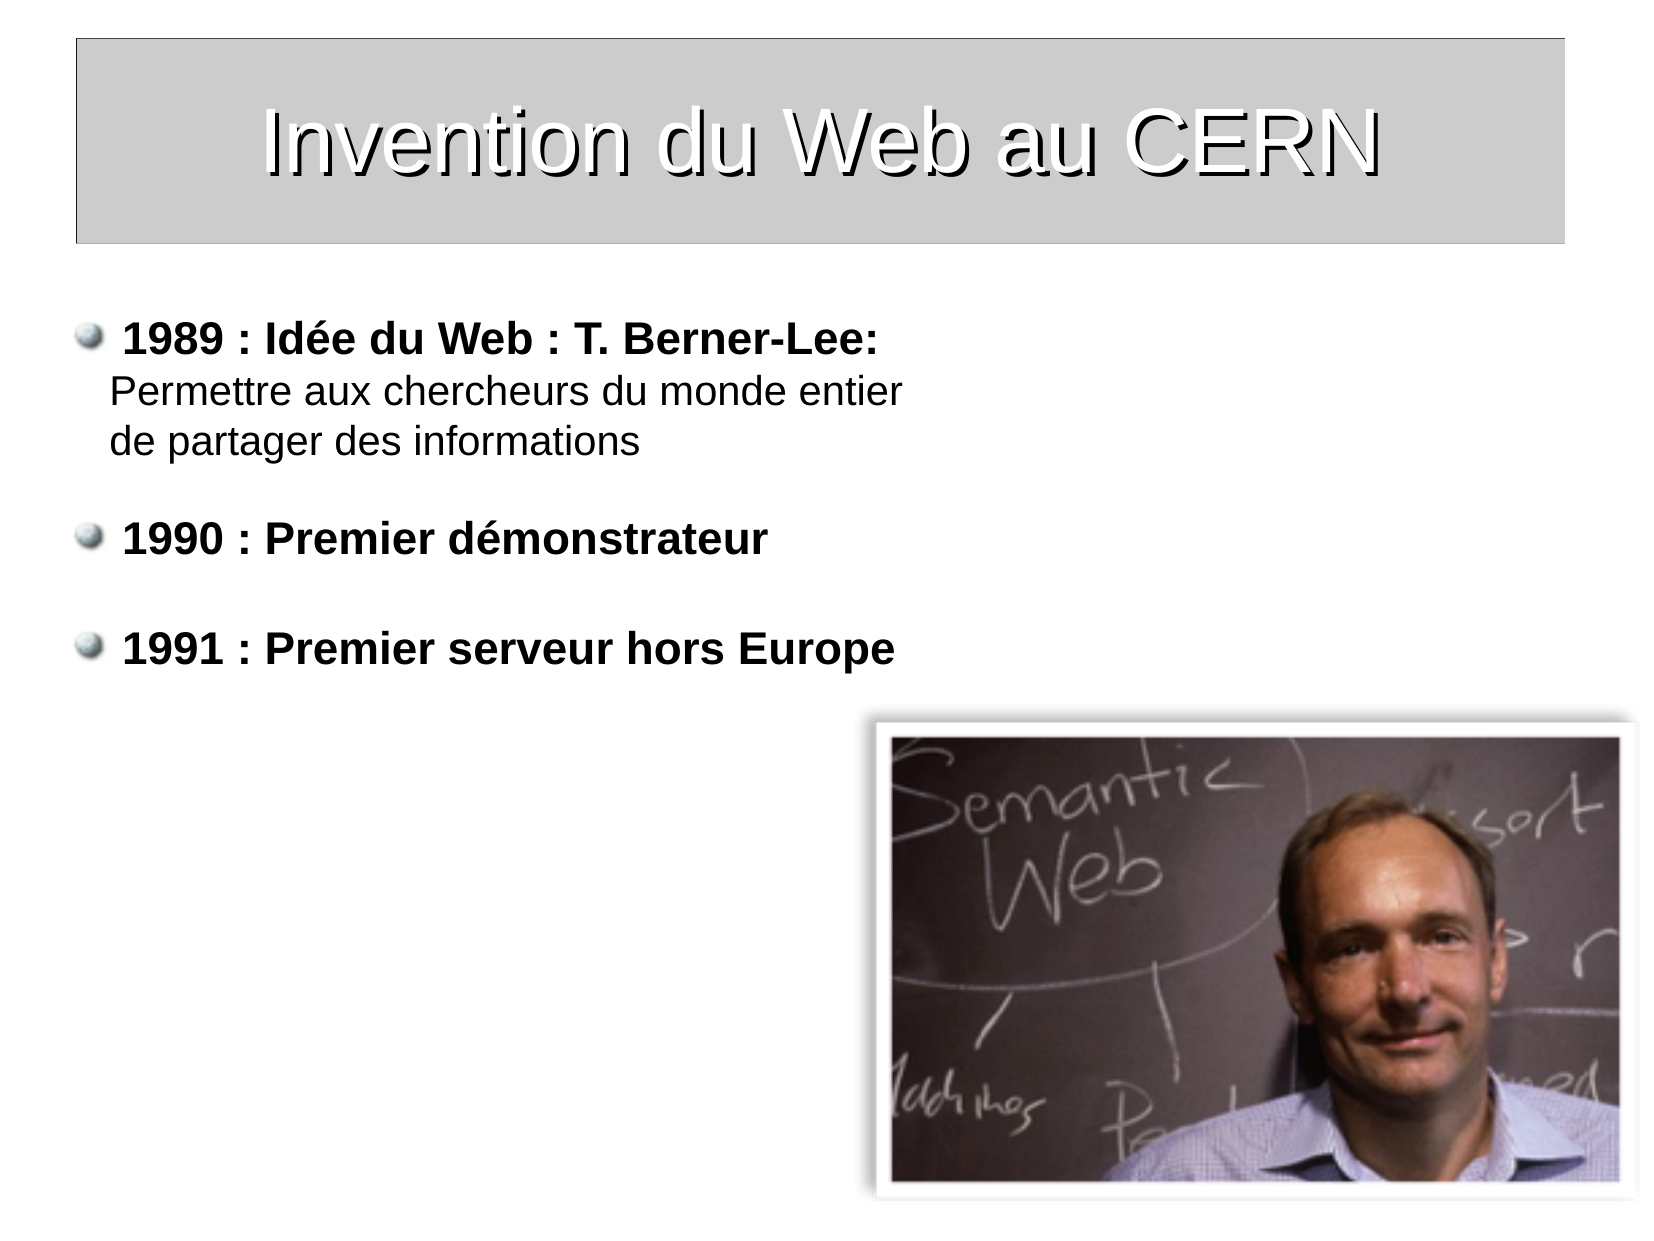

# Invention du Web au CERN
 1989 : Idée du Web : T. Berner-Lee:
Permettre aux chercheurs du monde entier
de partager des informations
 1990 : Premier démonstrateur
 1991 : Premier serveur hors Europe